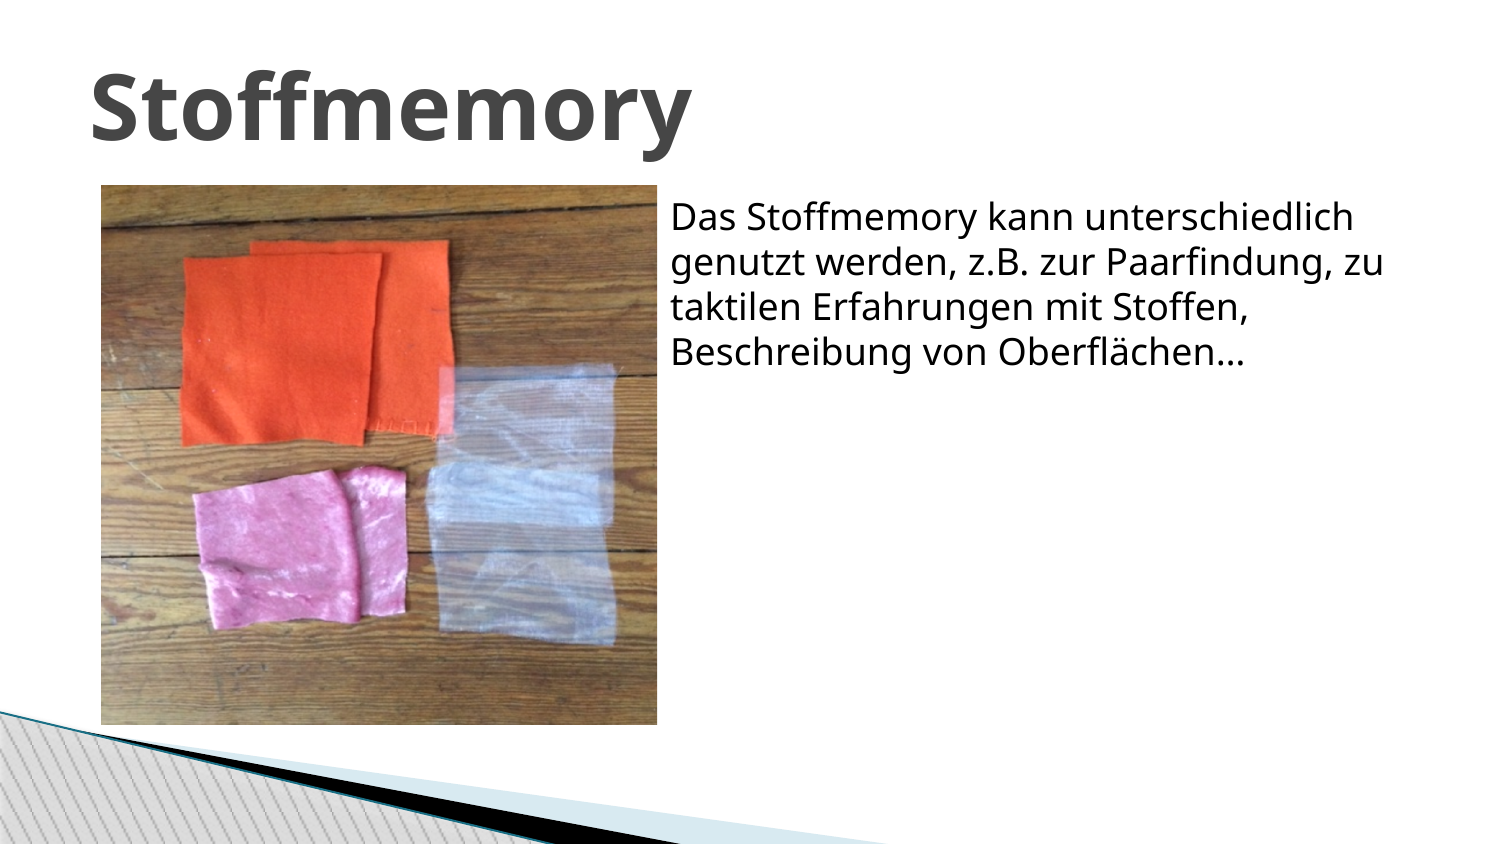

Stoffmemory
Das Stoffmemory kann unterschiedlich
genutzt werden, z.B. zur Paarfindung, zu taktilen Erfahrungen mit Stoffen,
Beschreibung von Oberflächen…